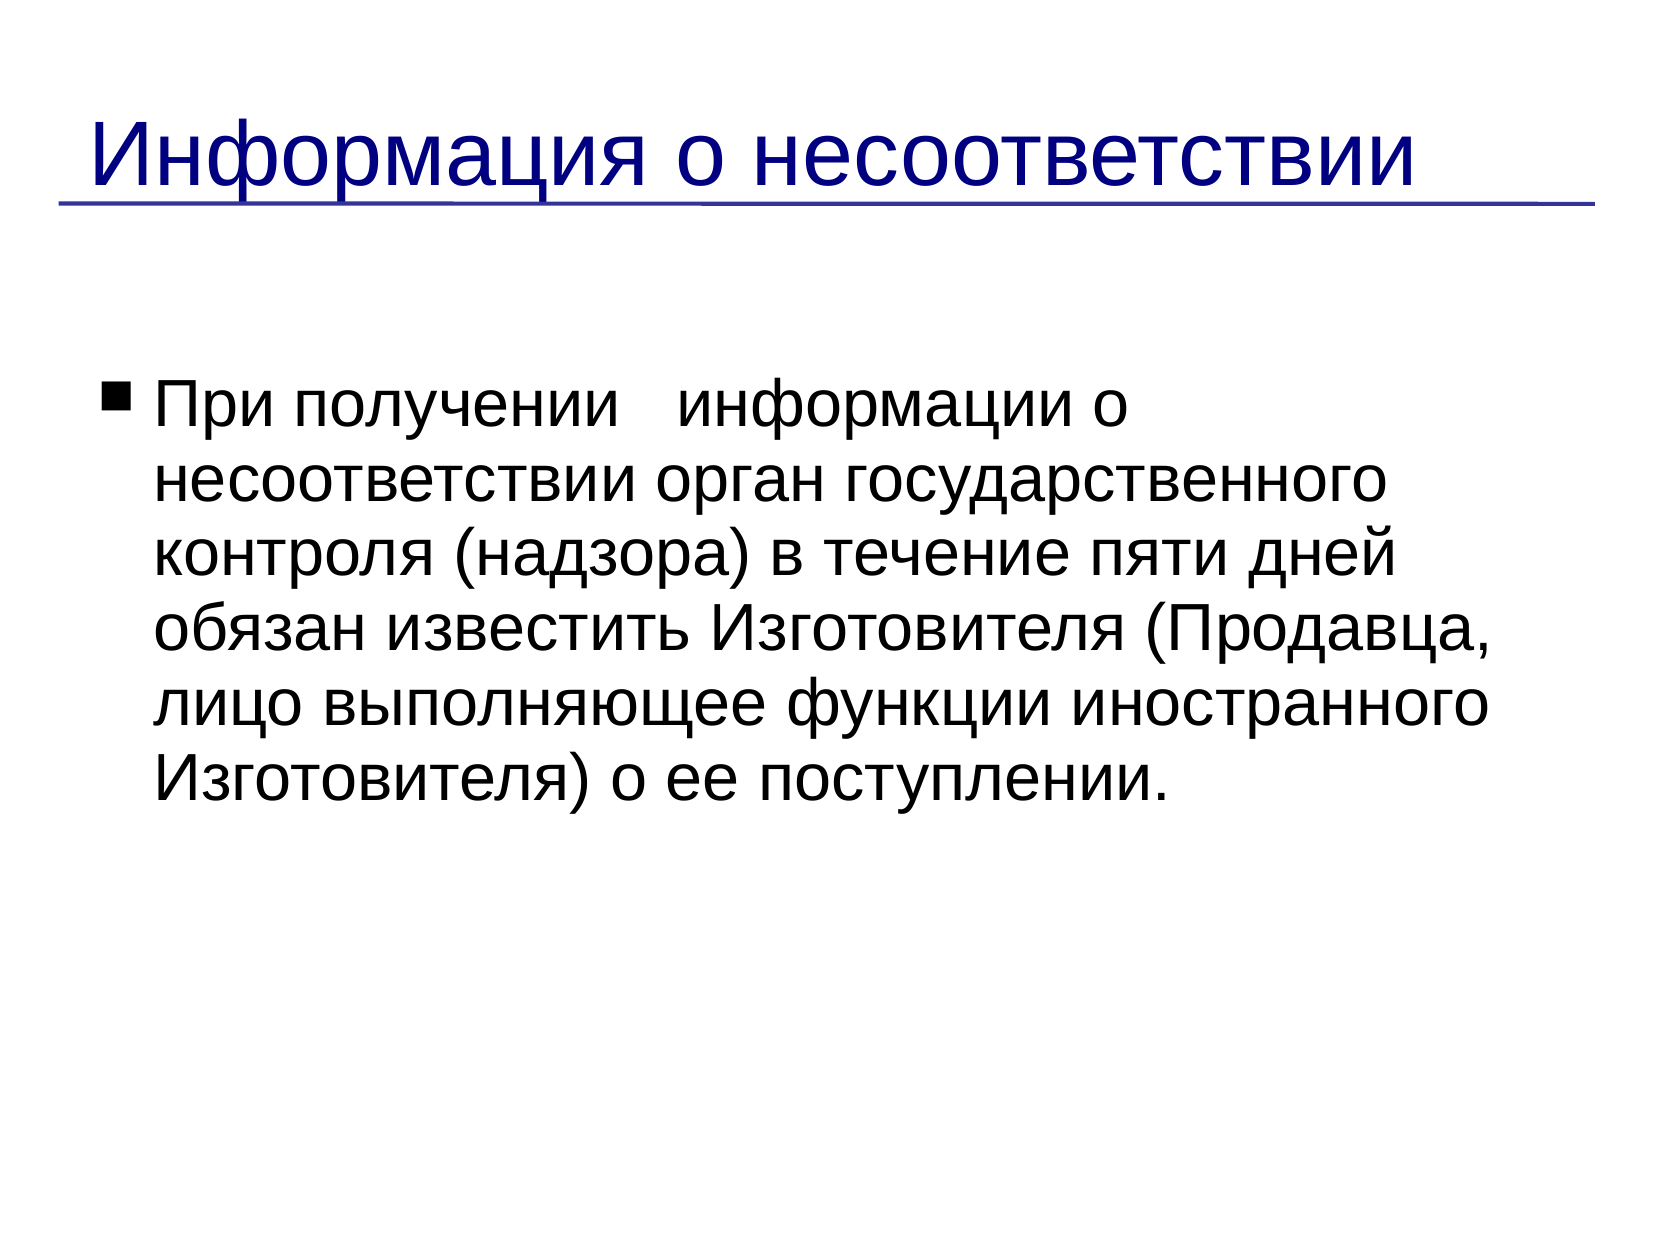

# Информация о несоответствии
При получении информации о несоответствии орган государственного контроля (надзора) в течение пяти дней обязан известить Изготовителя (Продавца, лицо выполняющее функции иностранного Изготовителя) о ее поступлении.